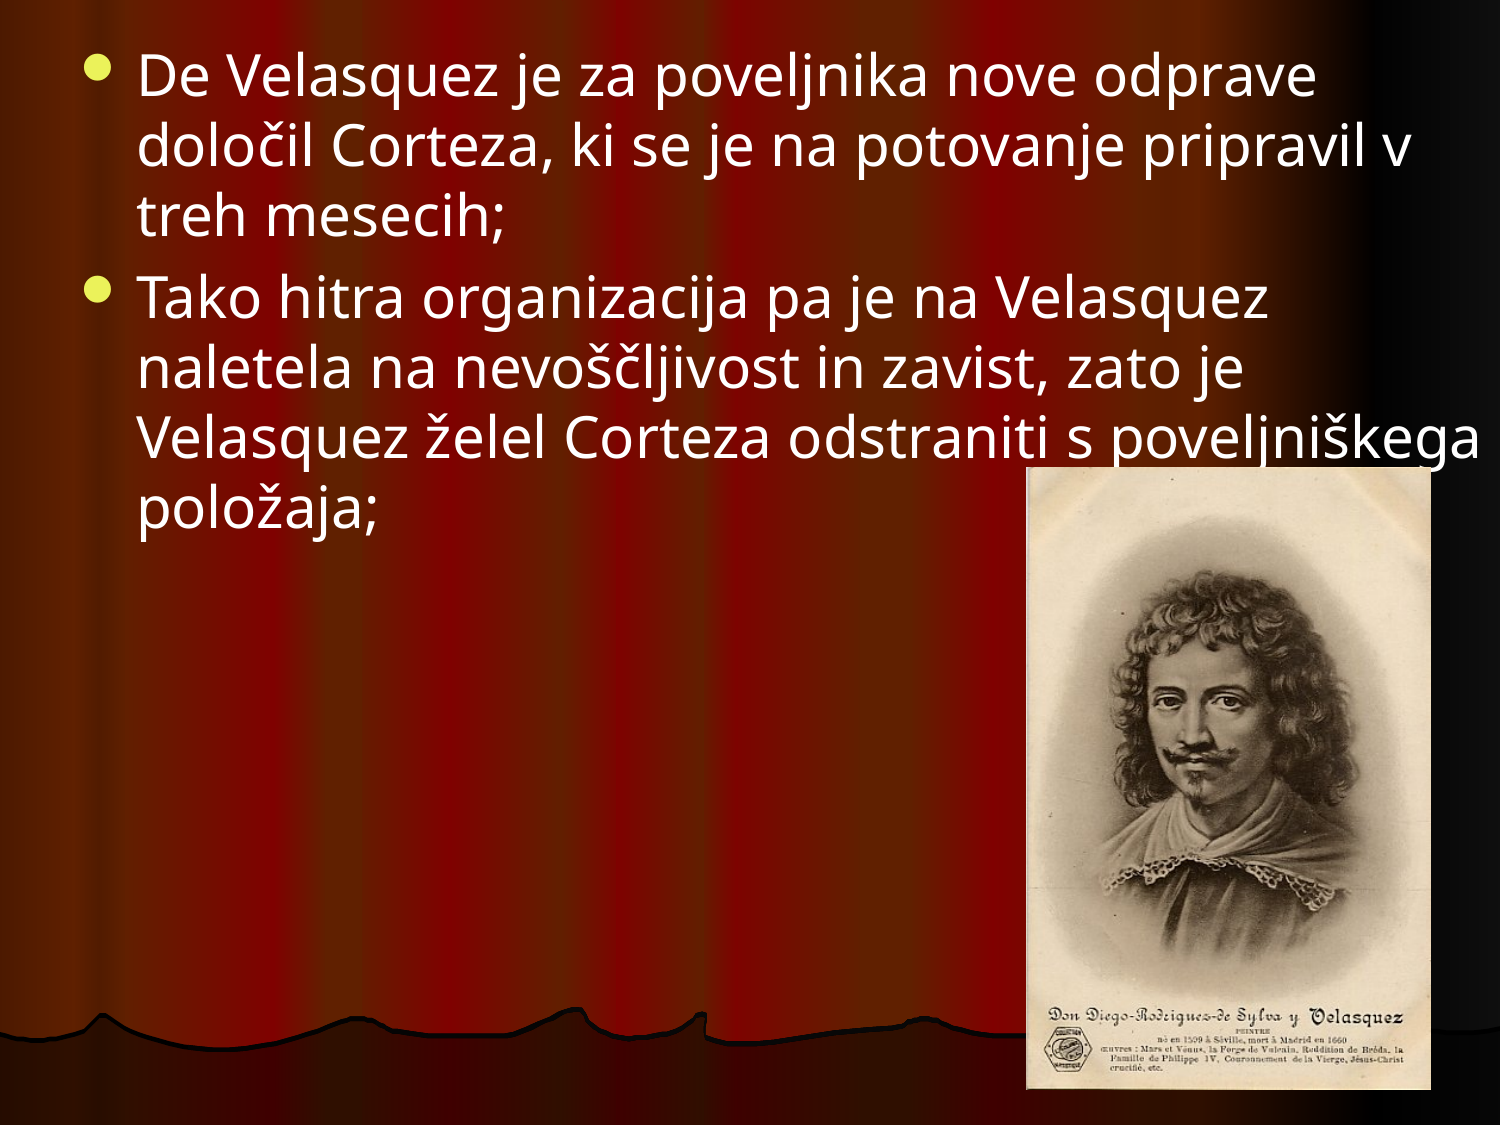

# De Velasquez je za poveljnika nove odprave določil Corteza, ki se je na potovanje pripravil v treh mesecih;
Tako hitra organizacija pa je na Velasquez naletela na nevoščljivost in zavist, zato je Velasquez želel Corteza odstraniti s poveljniškega položaja;